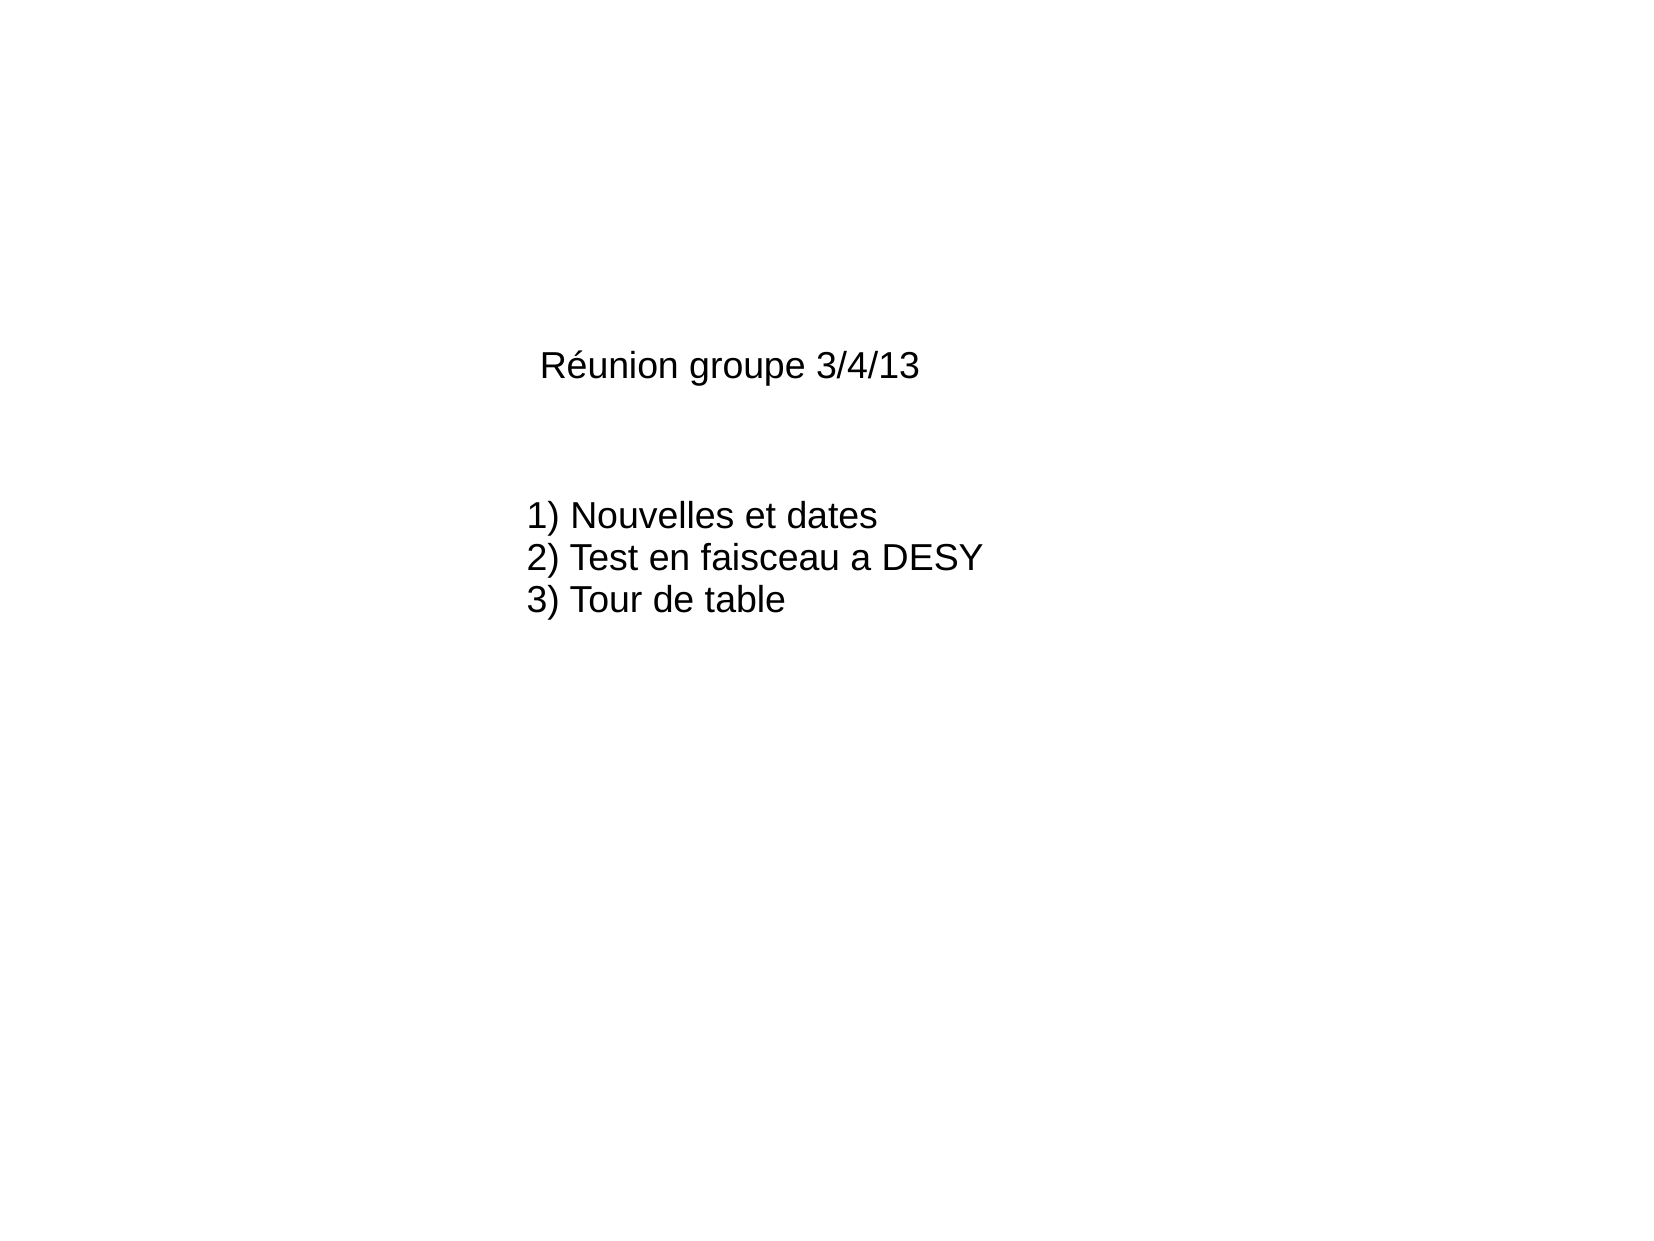

Réunion groupe 3/4/13
1) Nouvelles et dates
2) Test en faisceau a DESY
3) Tour de table